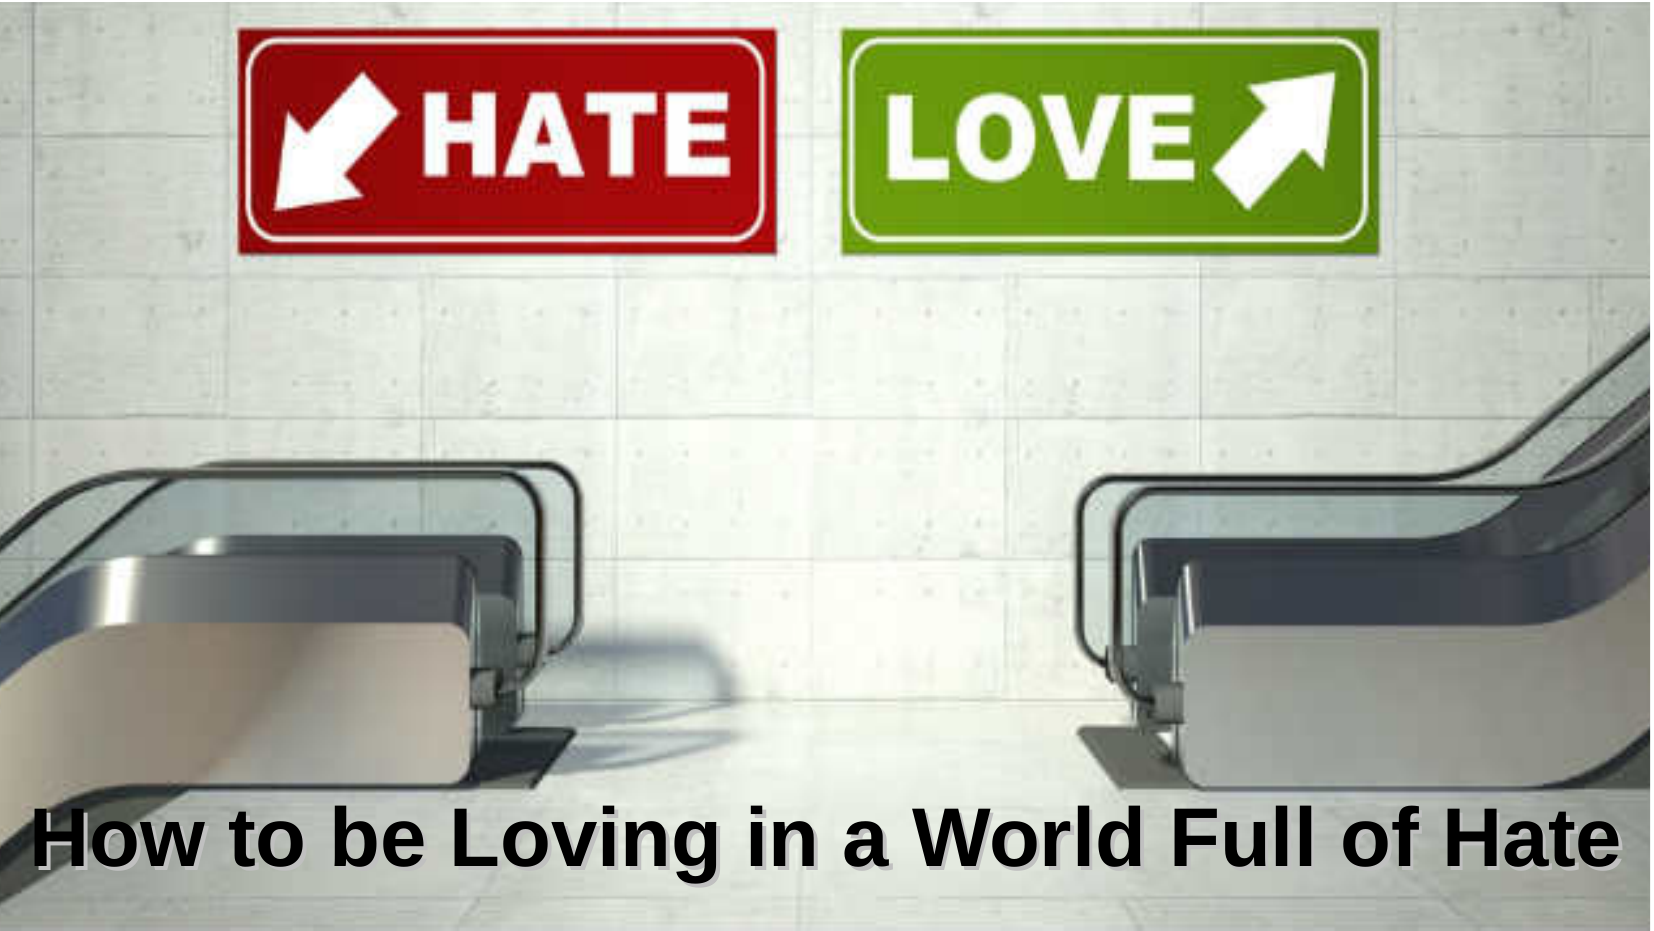

# How to be Loving in a World Full of Hate